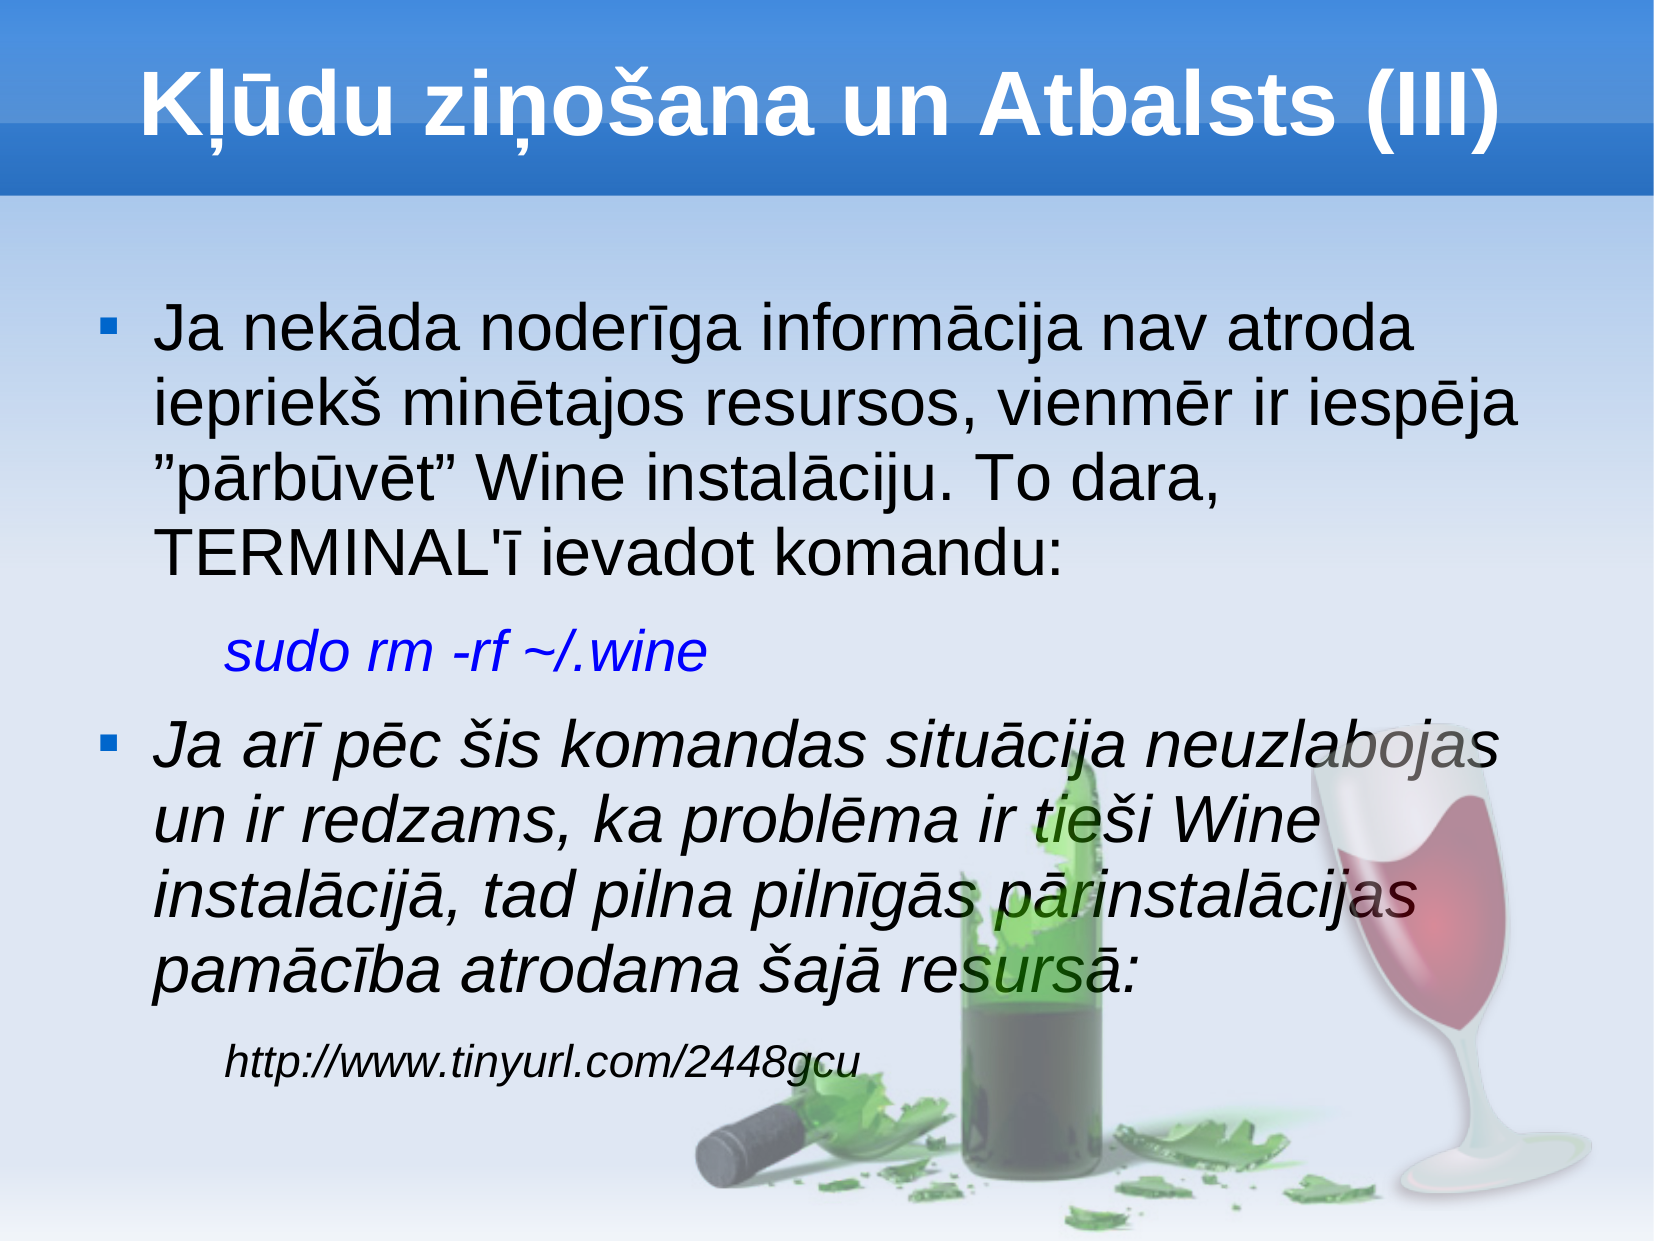

# Kļūdu ziņošana un Atbalsts (III)
Ja nekāda noderīga informācija nav atroda iepriekš minētajos resursos, vienmēr ir iespēja ”pārbūvēt” Wine instalāciju. To dara, TERMINAL'ī ievadot komandu:
sudo rm -rf ~/.wine
Ja arī pēc šis komandas situācija neuzlabojas un ir redzams, ka problēma ir tieši Wine instalācijā, tad pilna pilnīgās pārinstalācijas pamācība atrodama šajā resursā:
http://www.tinyurl.com/2448gcu